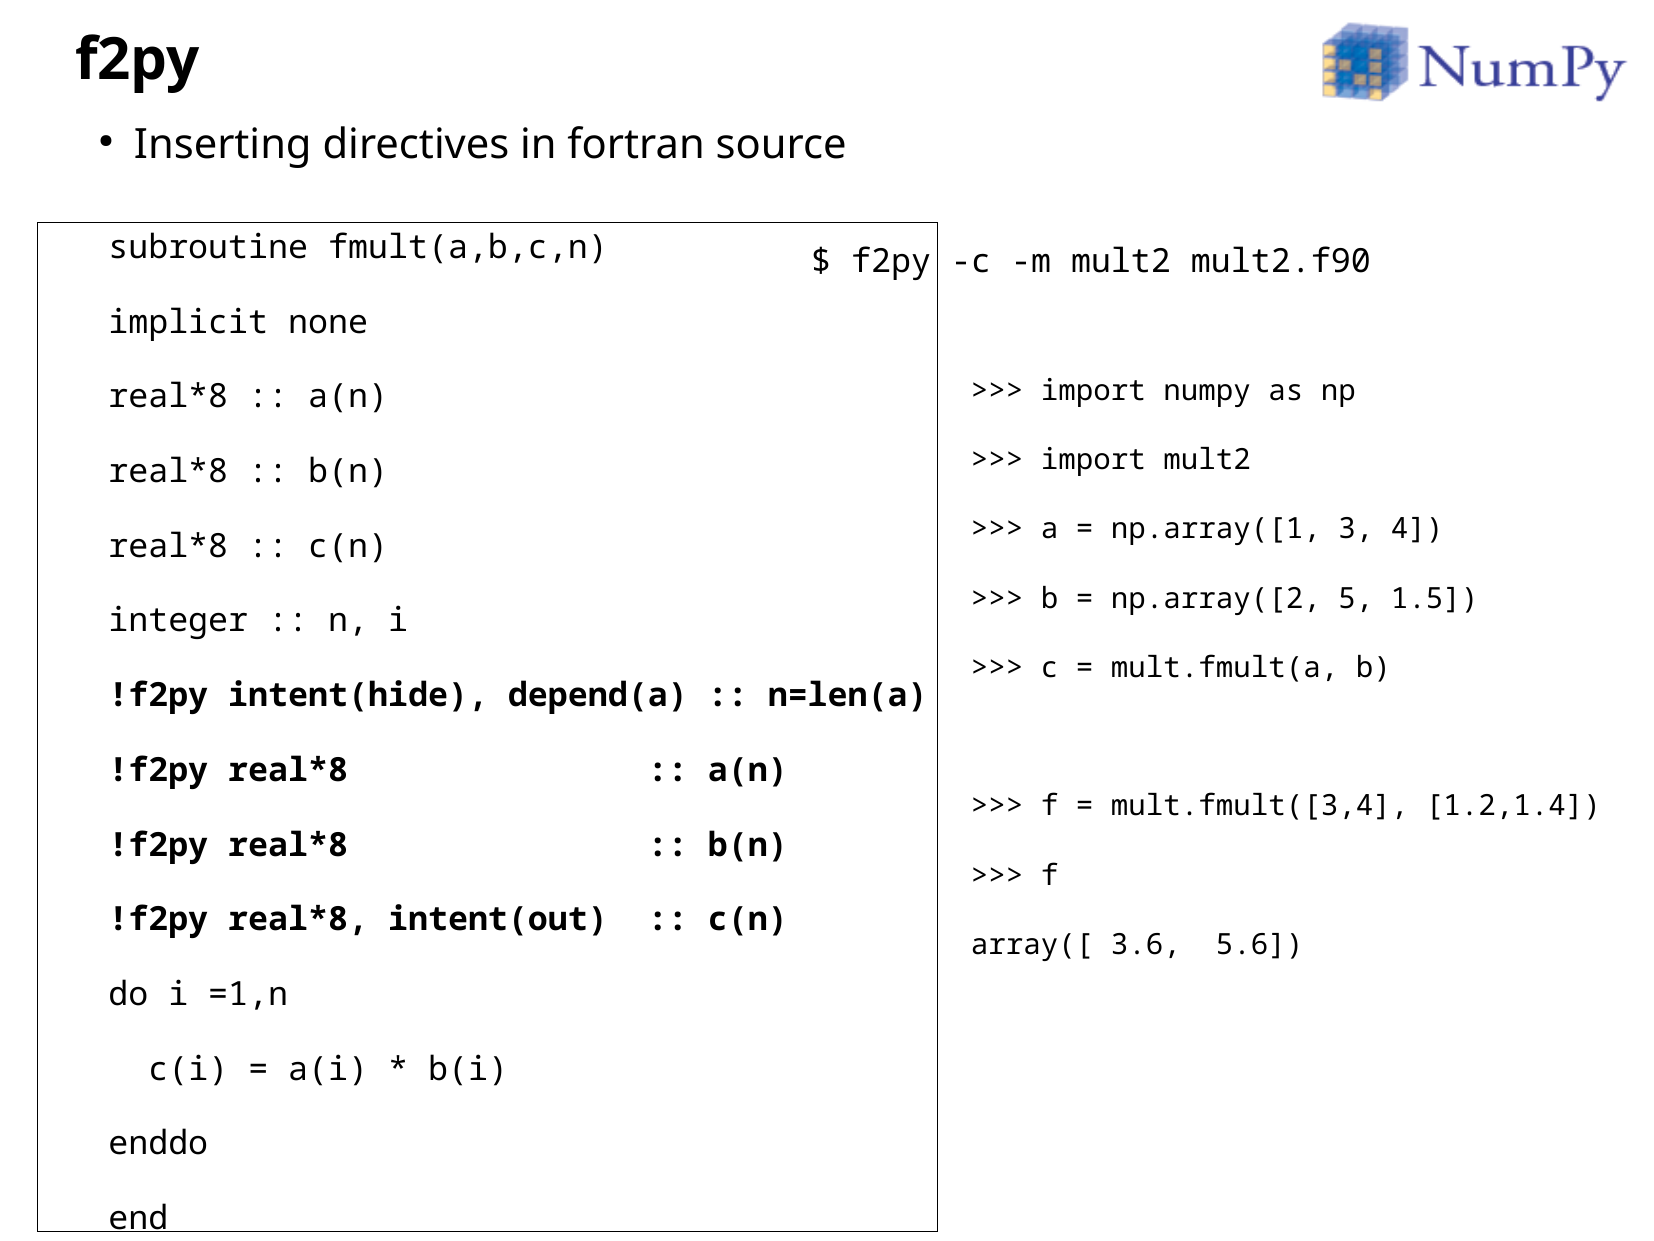

# f2py
Inserting directives in fortran source
 $ f2py -c -m mult2 mult2.f90
subroutine fmult(a,b,c,n)
implicit none
real*8 :: a(n)
real*8 :: b(n)
real*8 :: c(n)
integer :: n, i
!f2py intent(hide), depend(a) :: n=len(a)
!f2py real*8 :: a(n)
!f2py real*8 :: b(n)
!f2py real*8, intent(out) :: c(n)
do i =1,n
 c(i) = a(i) * b(i)
enddo
end
>>> import numpy as np
>>> import mult2
>>> a = np.array([1, 3, 4])
>>> b = np.array([2, 5, 1.5])
>>> c = mult.fmult(a, b)
>>> f = mult.fmult([3,4], [1.2,1.4])
>>> f
array([ 3.6, 5.6])